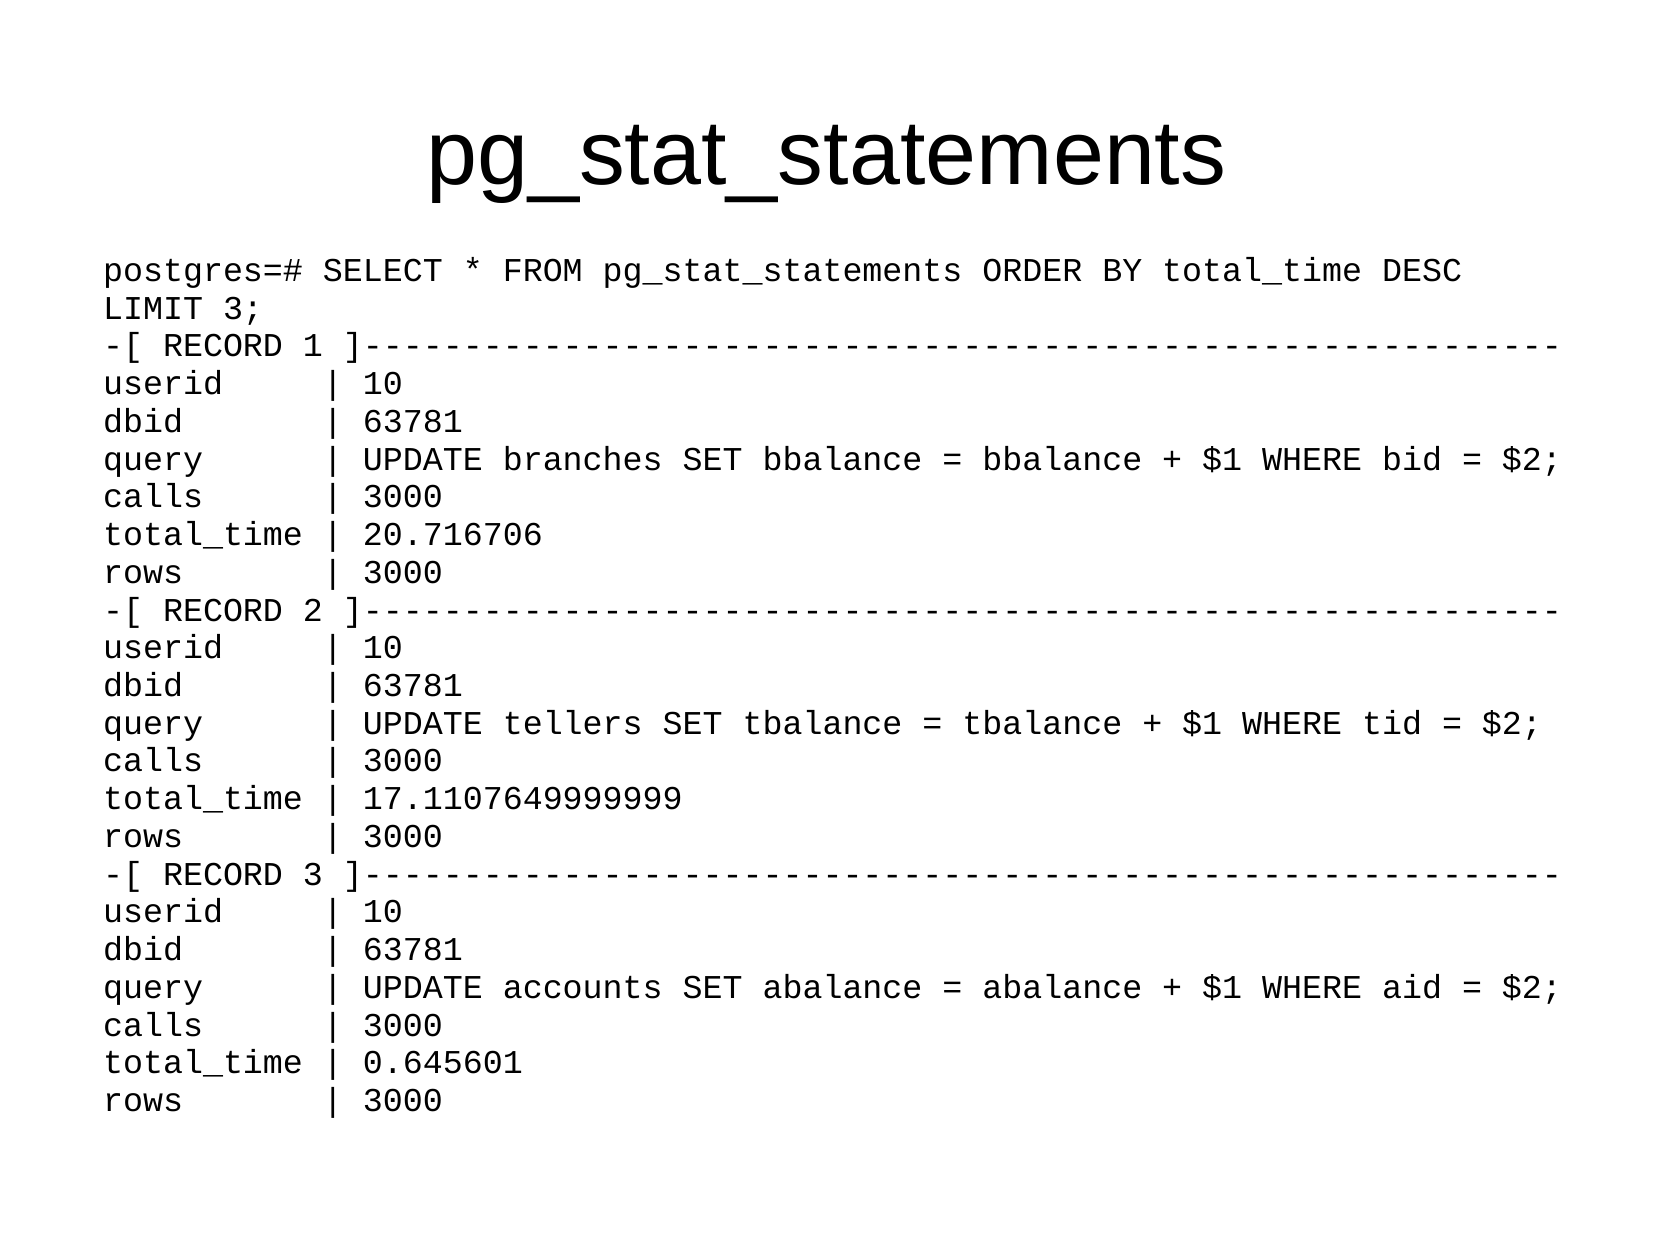

# pg_stat_statements
postgres=# SELECT * FROM pg_stat_statements ORDER BY total_time DESC LIMIT 3;
-[ RECORD 1 ]------------------------------------------------------------
userid | 10
dbid | 63781
query | UPDATE branches SET bbalance = bbalance + $1 WHERE bid = $2;
calls | 3000
total_time | 20.716706
rows | 3000
-[ RECORD 2 ]------------------------------------------------------------
userid | 10
dbid | 63781
query | UPDATE tellers SET tbalance = tbalance + $1 WHERE tid = $2;
calls | 3000
total_time | 17.1107649999999
rows | 3000
-[ RECORD 3 ]------------------------------------------------------------
userid | 10
dbid | 63781
query | UPDATE accounts SET abalance = abalance + $1 WHERE aid = $2;
calls | 3000
total_time | 0.645601
rows | 3000